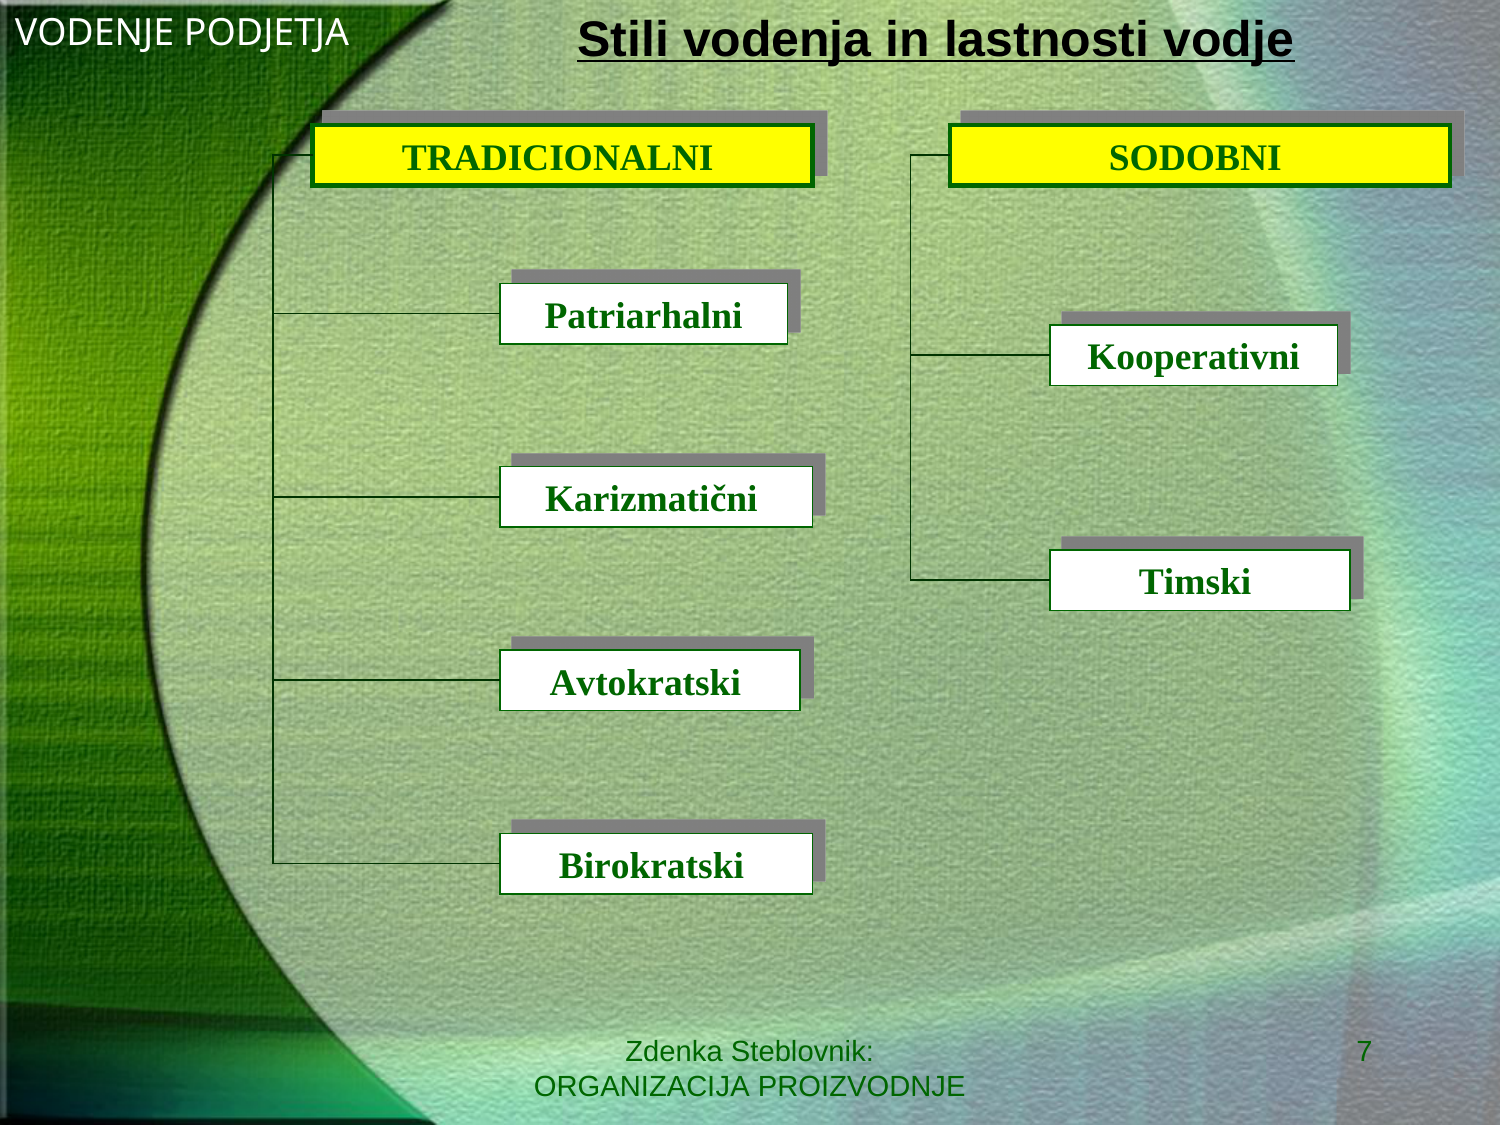

VODENJE PODJETJA
Stili vodenja in lastnosti vodje
TRADICIONALNI
SODOBNI
Patriarhalni
Kooperativni
Karizmatični
Timski
Avtokratski
Birokratski
Zdenka Steblovnik: ORGANIZACIJA PROIZVODNJE